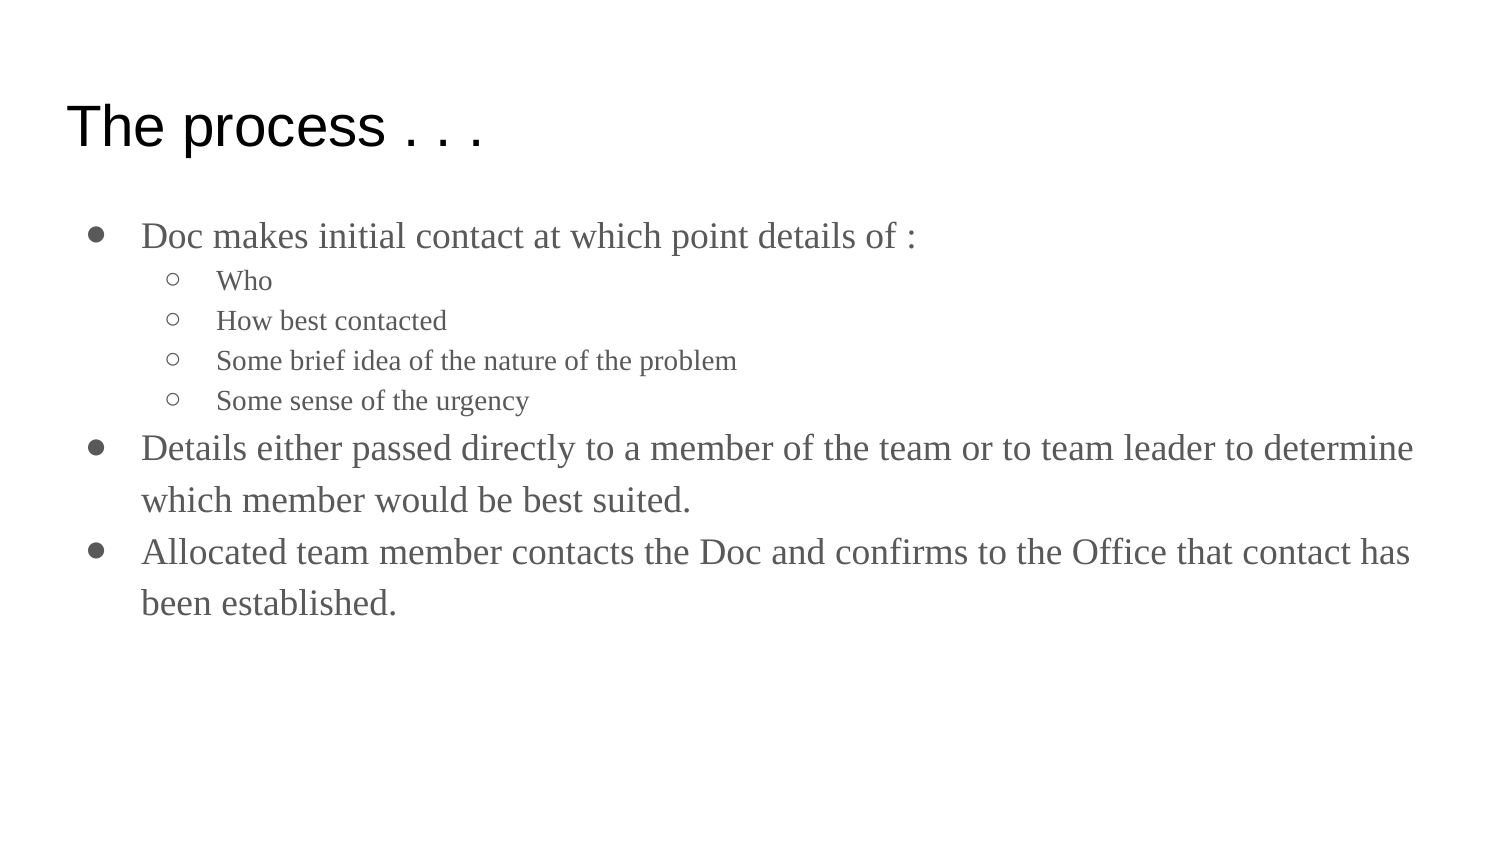

# The process . . .
Doc makes initial contact at which point details of :
Who
How best contacted
Some brief idea of the nature of the problem
Some sense of the urgency
Details either passed directly to a member of the team or to team leader to determine which member would be best suited.
Allocated team member contacts the Doc and confirms to the Office that contact has been established.